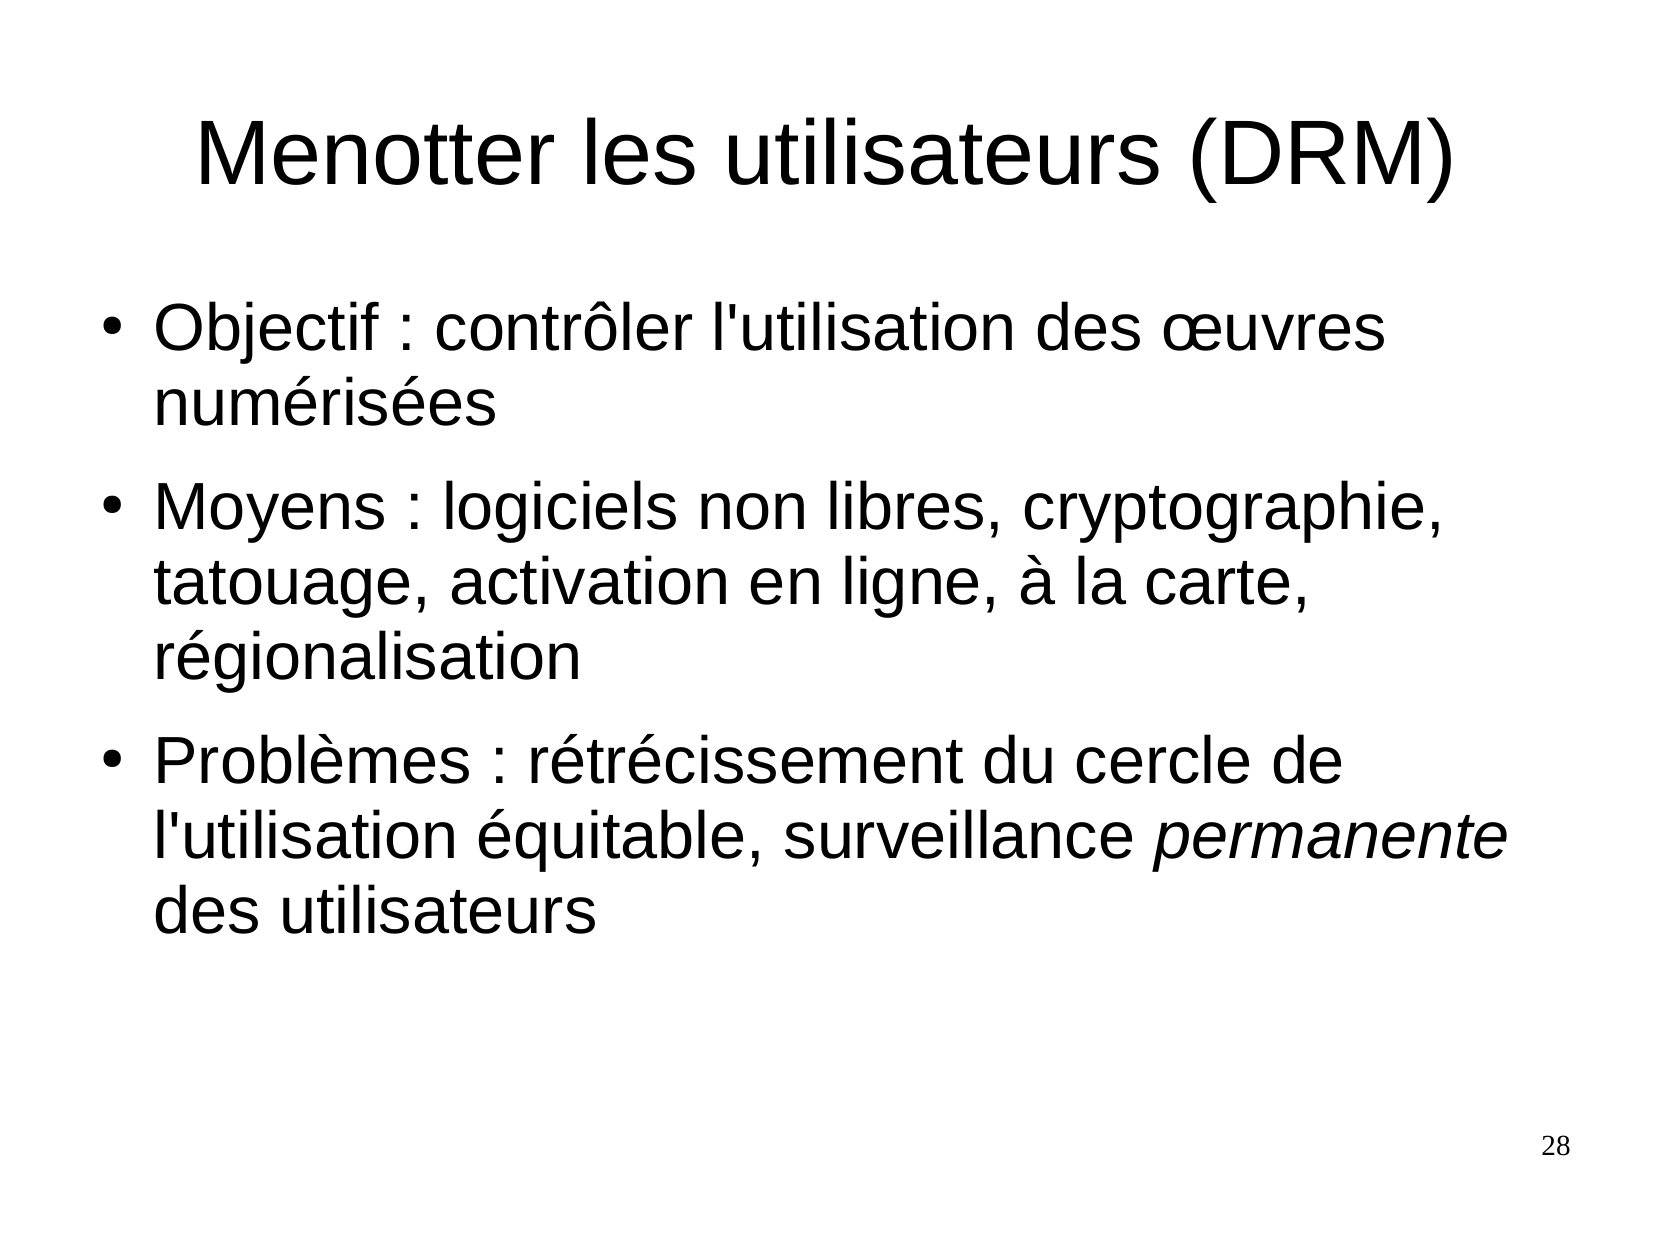

# Menotter les utilisateurs (DRM)
Objectif : contrôler l'utilisation des œuvres numérisées
Moyens : logiciels non libres, cryptographie, tatouage, activation en ligne, à la carte, régionalisation
Problèmes : rétrécissement du cercle de l'utilisation équitable, surveillance permanente des utilisateurs
28